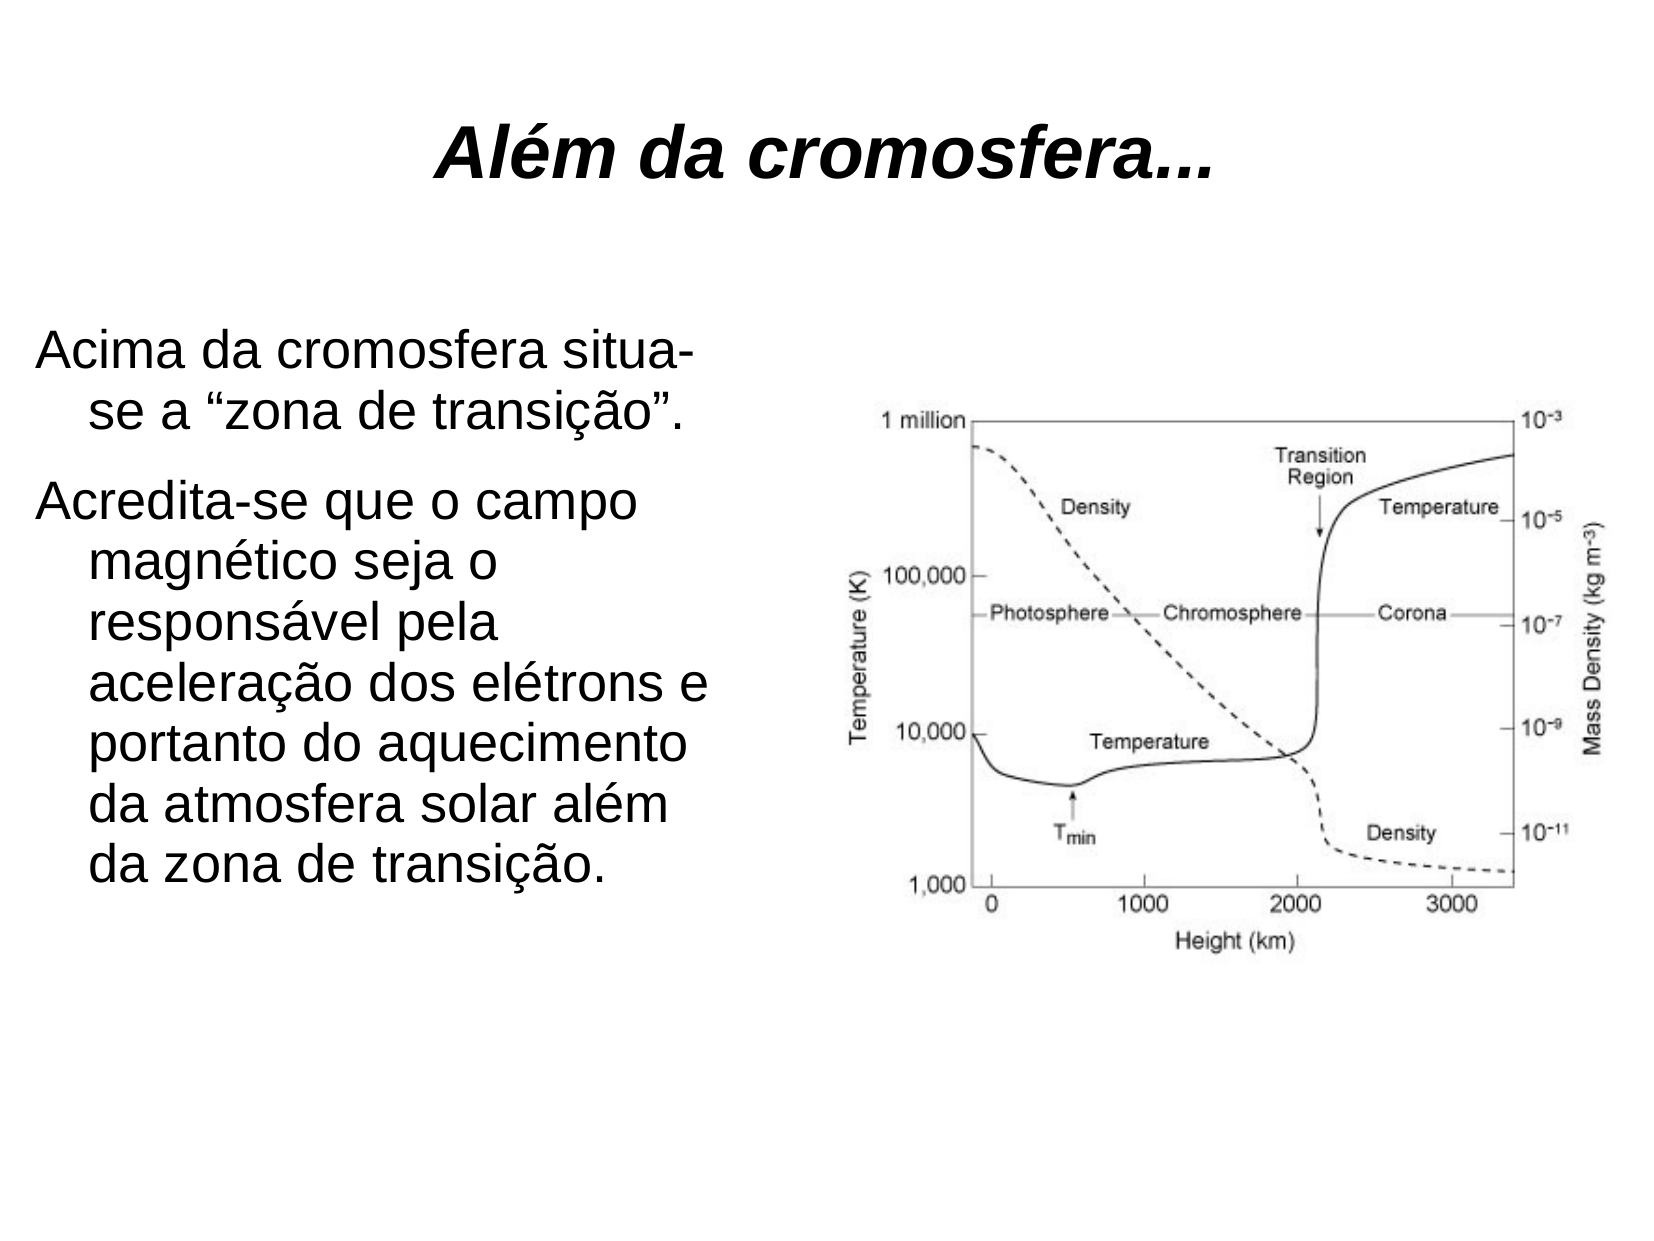

# Além da cromosfera...
Acima da cromosfera situa-se a “zona de transição”.
Acredita-se que o campo magnético seja o responsável pela aceleração dos elétrons e portanto do aquecimento da atmosfera solar além da zona de transição.